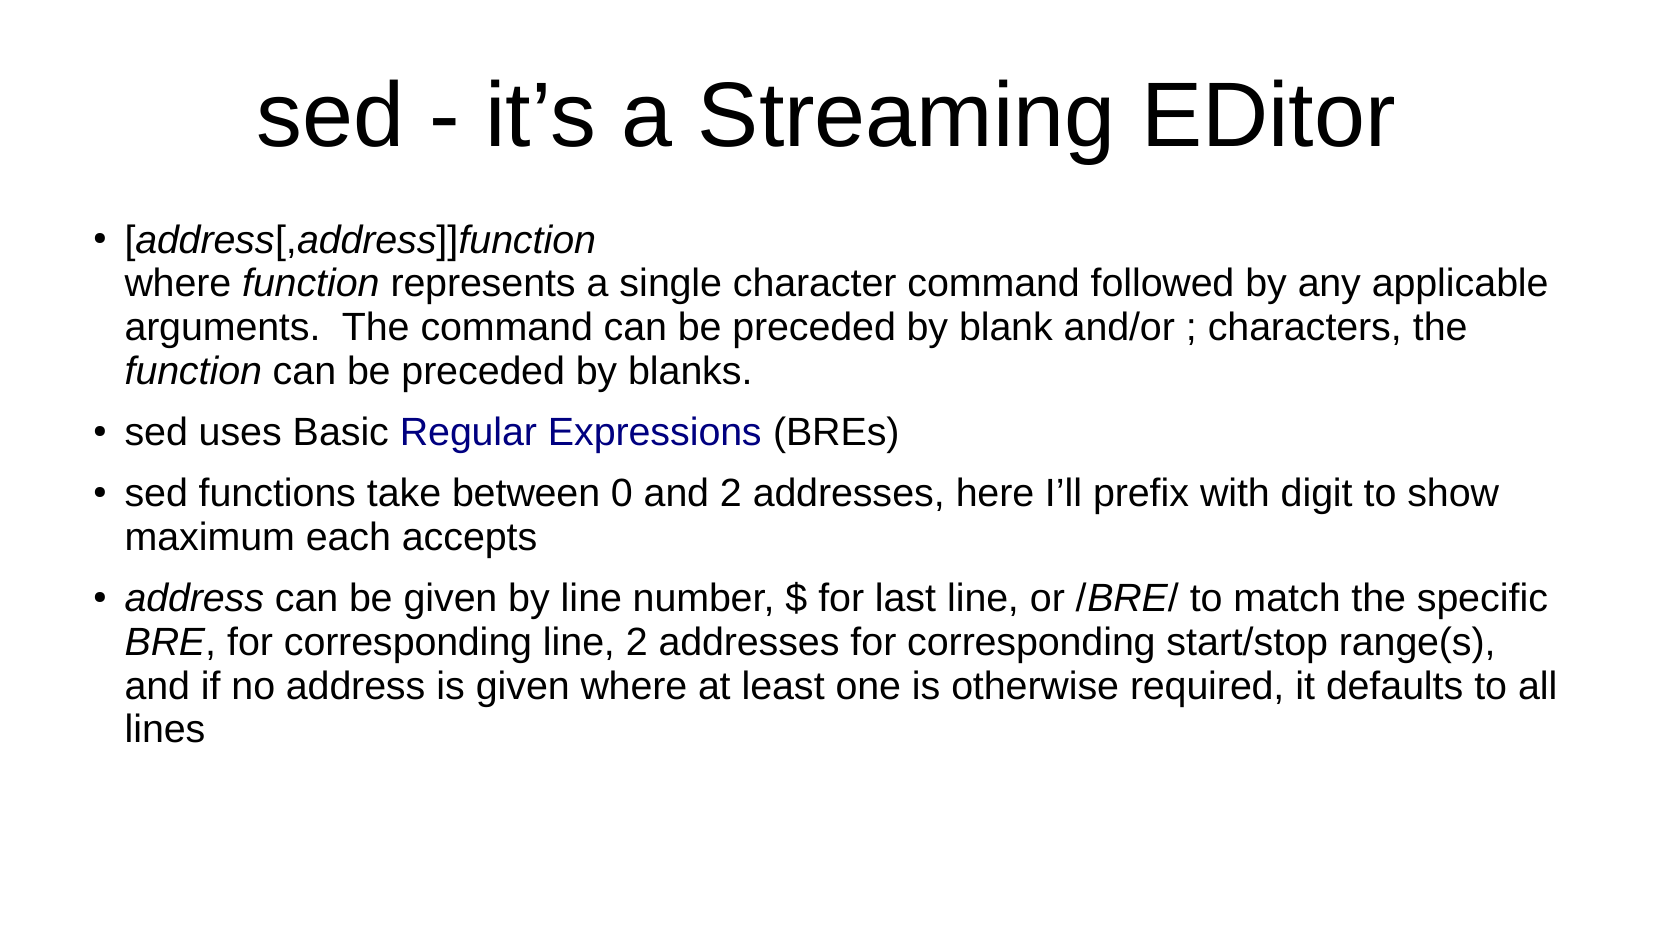

# sed - it’s a Streaming EDitor
[address[,address]]function
where function represents a single character command followed by any applicable arguments. The command can be preceded by blank and/or ; characters, the function can be preceded by blanks.
sed uses Basic Regular Expressions (BREs)
sed functions take between 0 and 2 addresses, here I’ll prefix with digit to show maximum each accepts
address can be given by line number, $ for last line, or /BRE/ to match the specific BRE, for corresponding line, 2 addresses for corresponding start/stop range(s), and if no address is given where at least one is otherwise required, it defaults to all lines